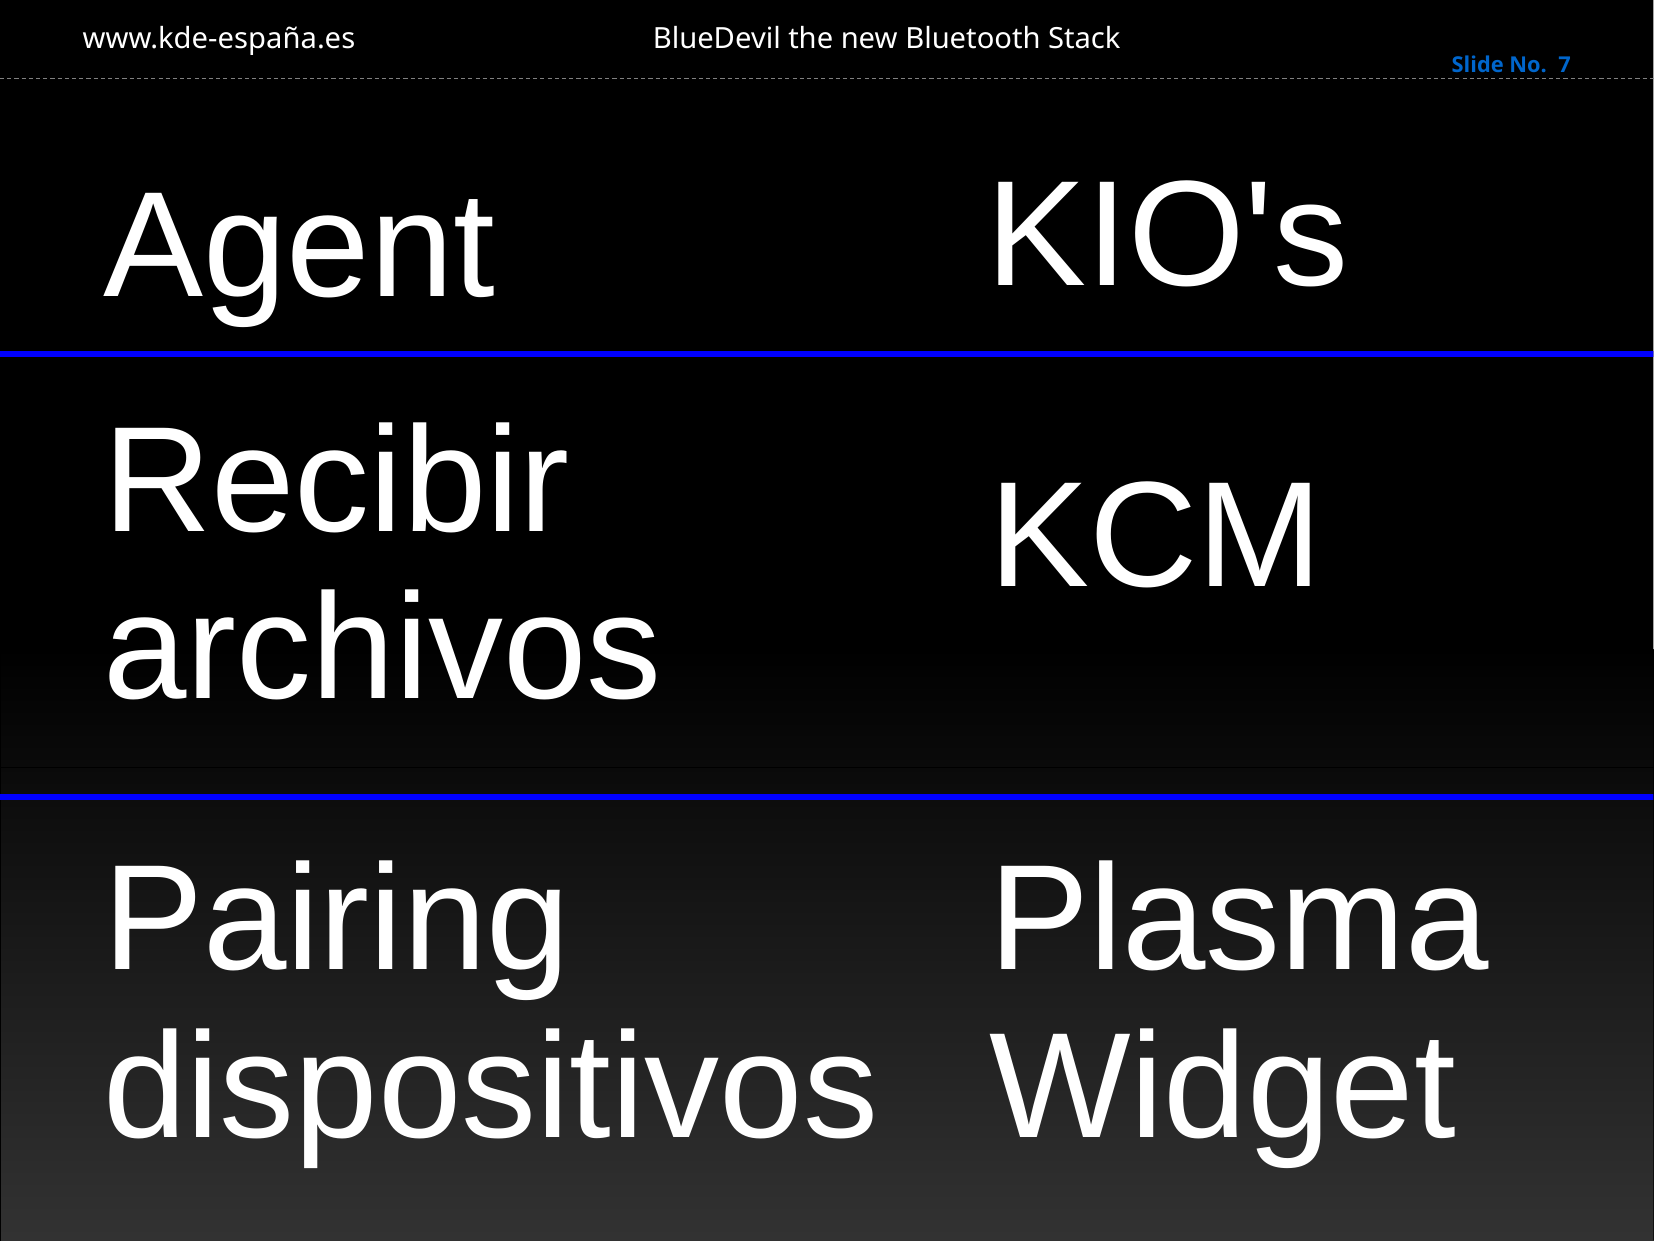

7
KIO's
Agent
Recibir archivos
KCM
Pairing dispositivos
Plasma Widget